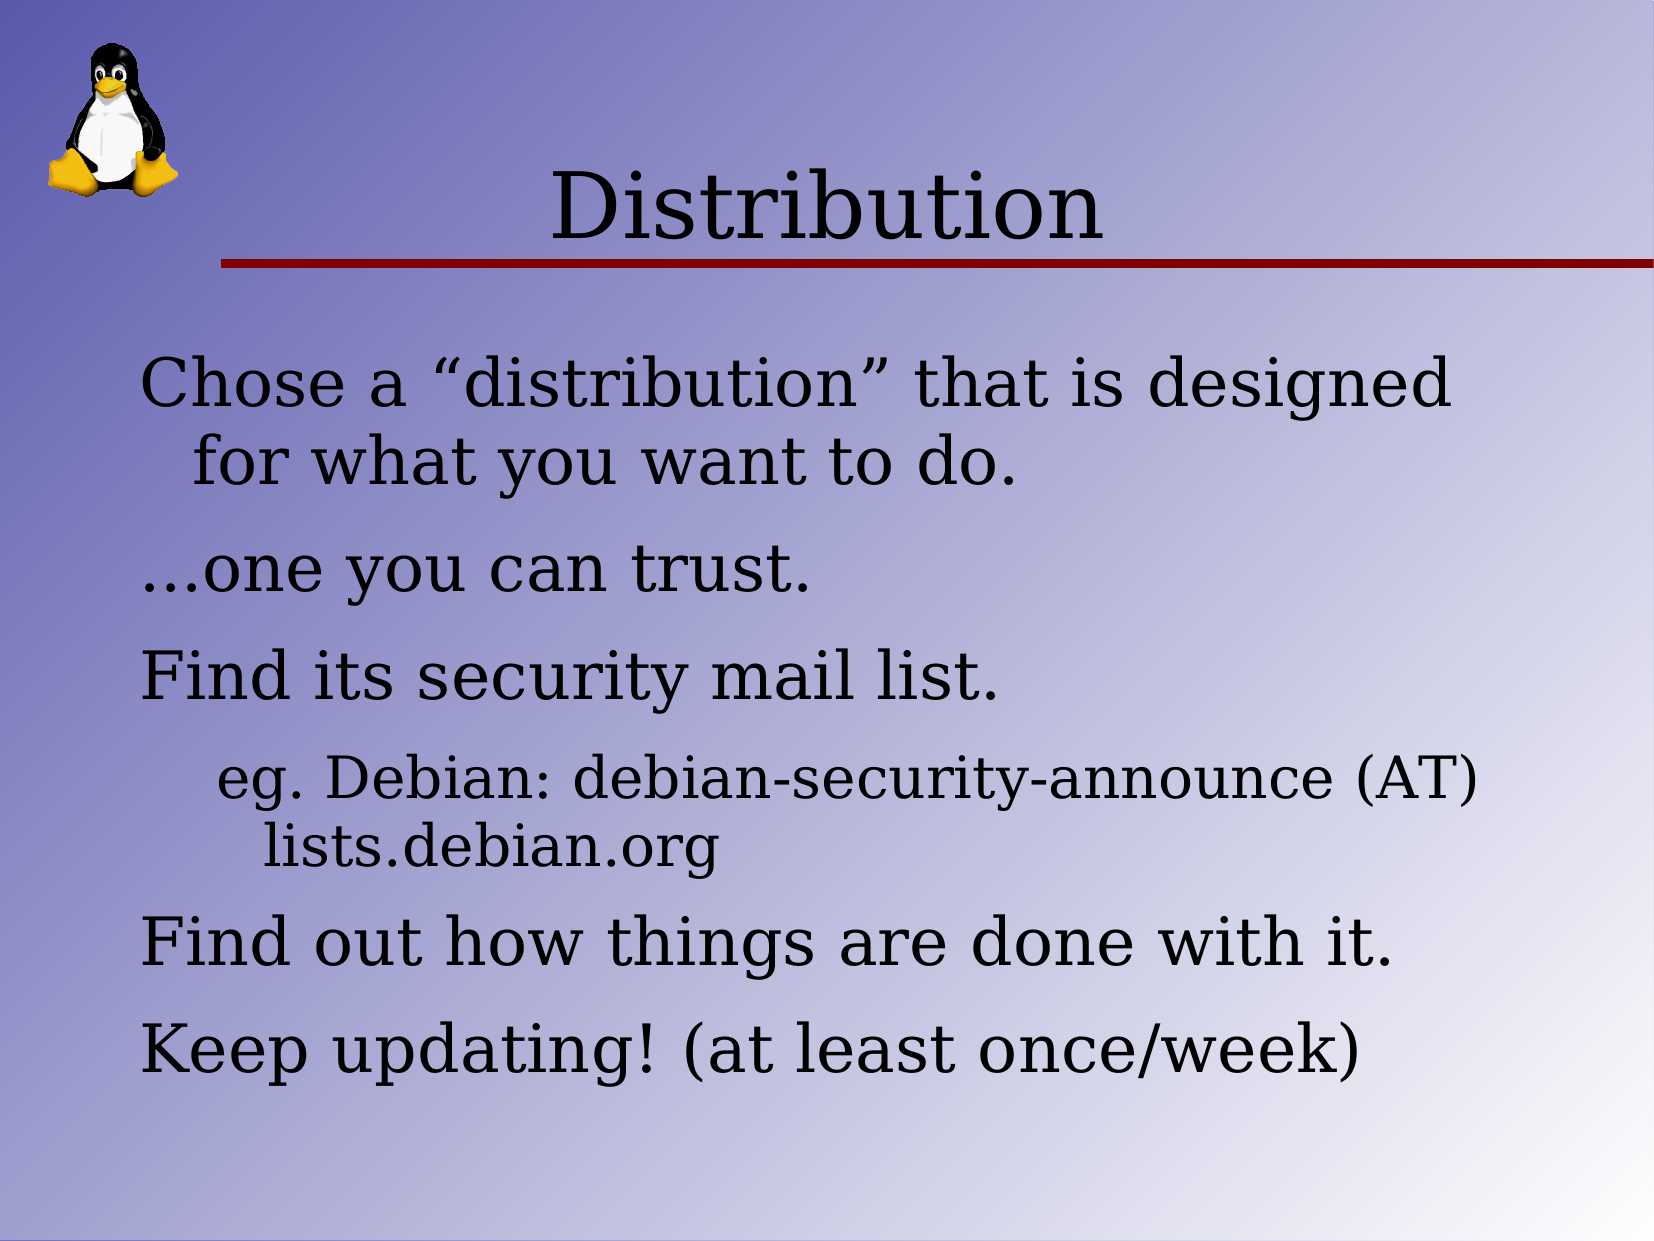

# Distribution
Chose a “distribution” that is designed for what you want to do.
...one you can trust.
Find its security mail list.
eg. Debian: debian-security-announce (AT) lists.debian.org
Find out how things are done with it.
Keep updating! (at least once/week)